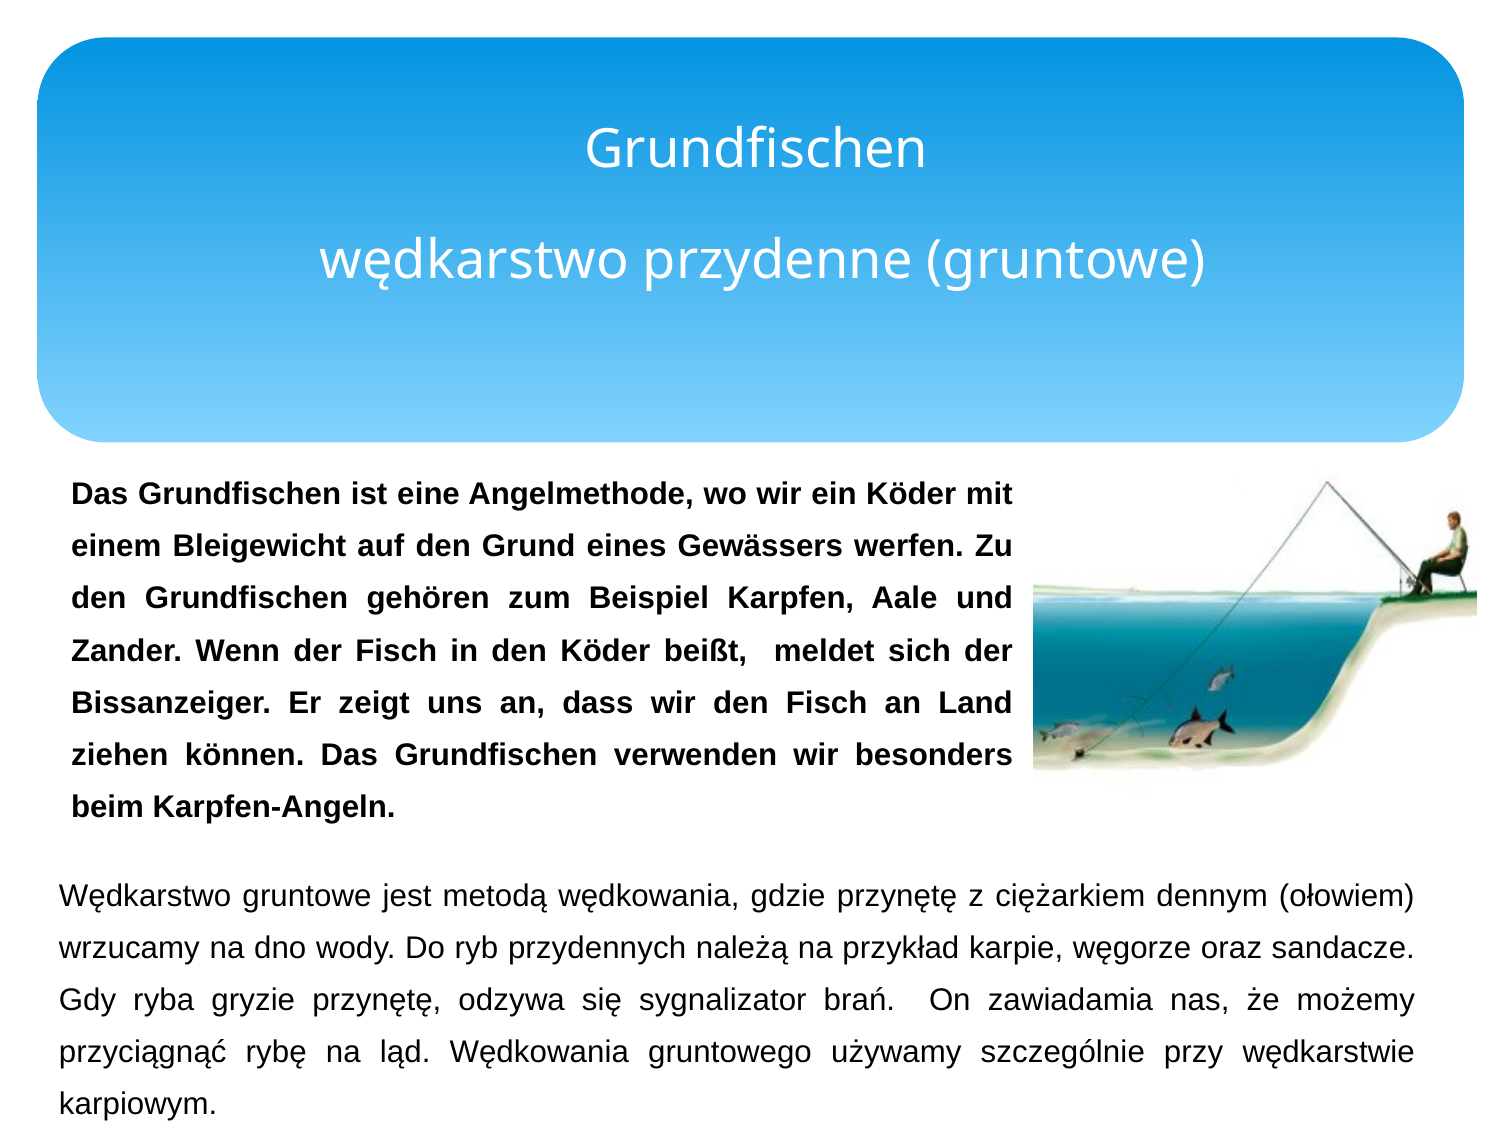

# Grundfischen wędkarstwo przydenne (gruntowe)
Das Grundfischen ist eine Angelmethode, wo wir ein Köder mit einem Bleigewicht auf den Grund eines Gewässers werfen. Zu den Grundfischen gehören zum Beispiel Karpfen, Aale und Zander. Wenn der Fisch in den Köder beißt, meldet sich der Bissanzeiger. Er zeigt uns an, dass wir den Fisch an Land ziehen können. Das Grundfischen verwenden wir besonders beim Karpfen-Angeln.
Wędkarstwo gruntowe jest metodą wędkowania, gdzie przynętę z ciężarkiem dennym (ołowiem) wrzucamy na dno wody. Do ryb przydennych należą na przykład karpie, węgorze oraz sandacze. Gdy ryba gryzie przynętę, odzywa się sygnalizator brań. On zawiadamia nas, że możemy przyciągnąć rybę na ląd. Wędkowania gruntowego używamy szczególnie przy wędkarstwie karpiowym.